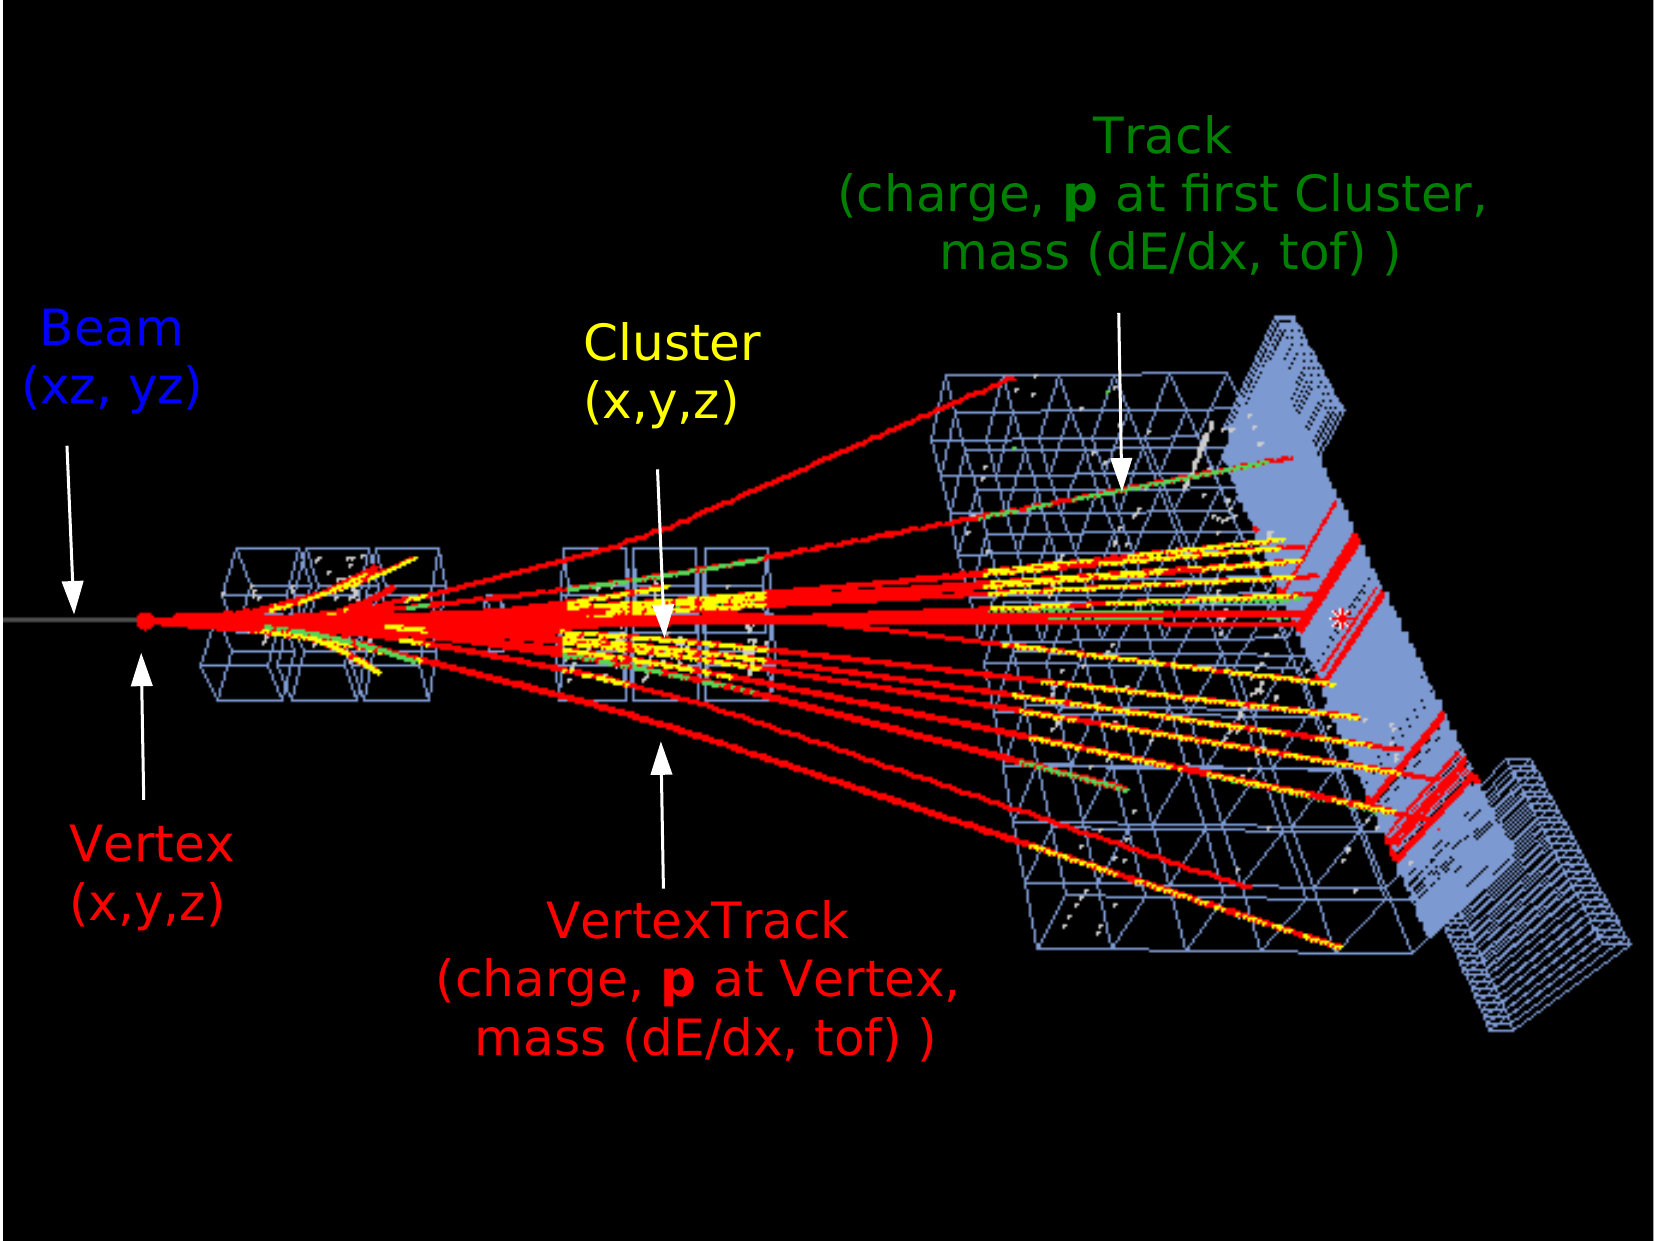

Track
(charge, p at first Cluster,
 mass (dE/dx, tof) )
Beam
(xz, yz)
Cluster
(x,y,z)
Vertex
(x,y,z)
VertexTrack
(charge, p at Vertex,
 mass (dE/dx, tof) )